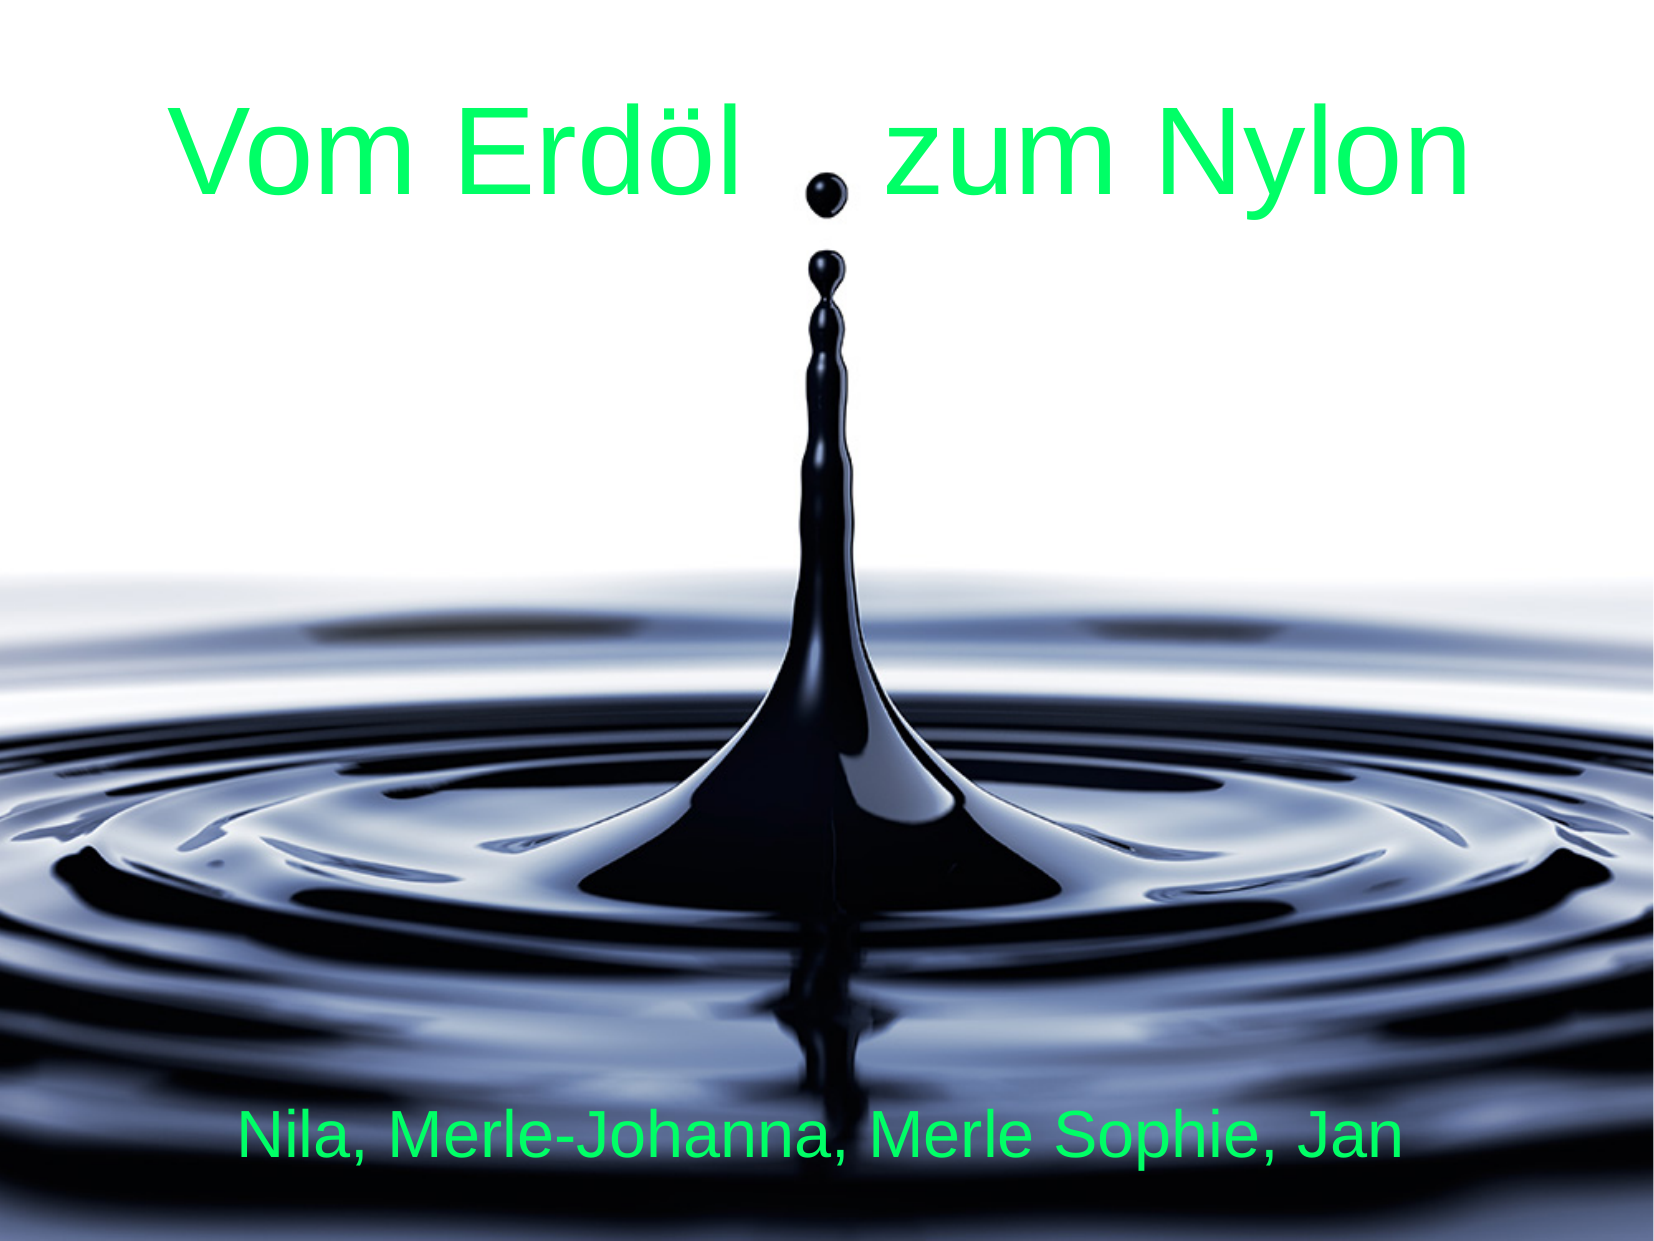

Vom Erdöl zum Nylon
# Nila, Merle-Johanna, Merle Sophie, Jan